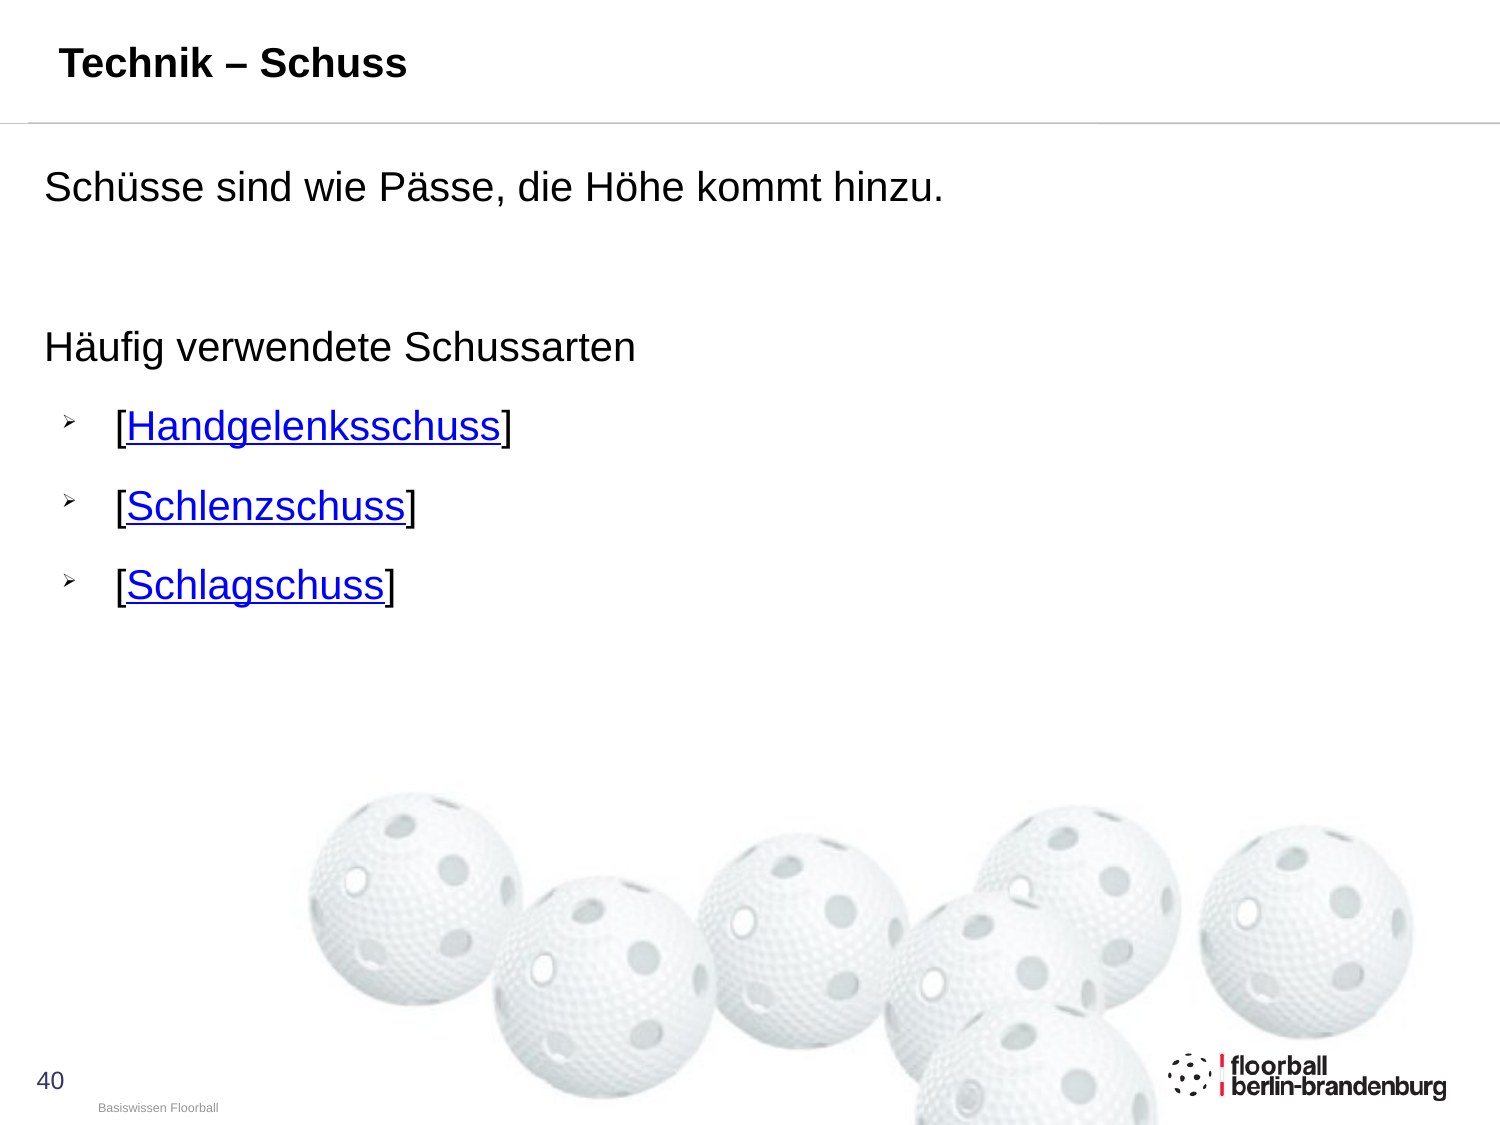

Technik – Schuss
Schüsse sind wie Pässe, die Höhe kommt hinzu.
Häufig verwendete Schussarten
[Handgelenksschuss]
[Schlenzschuss]
[Schlagschuss]